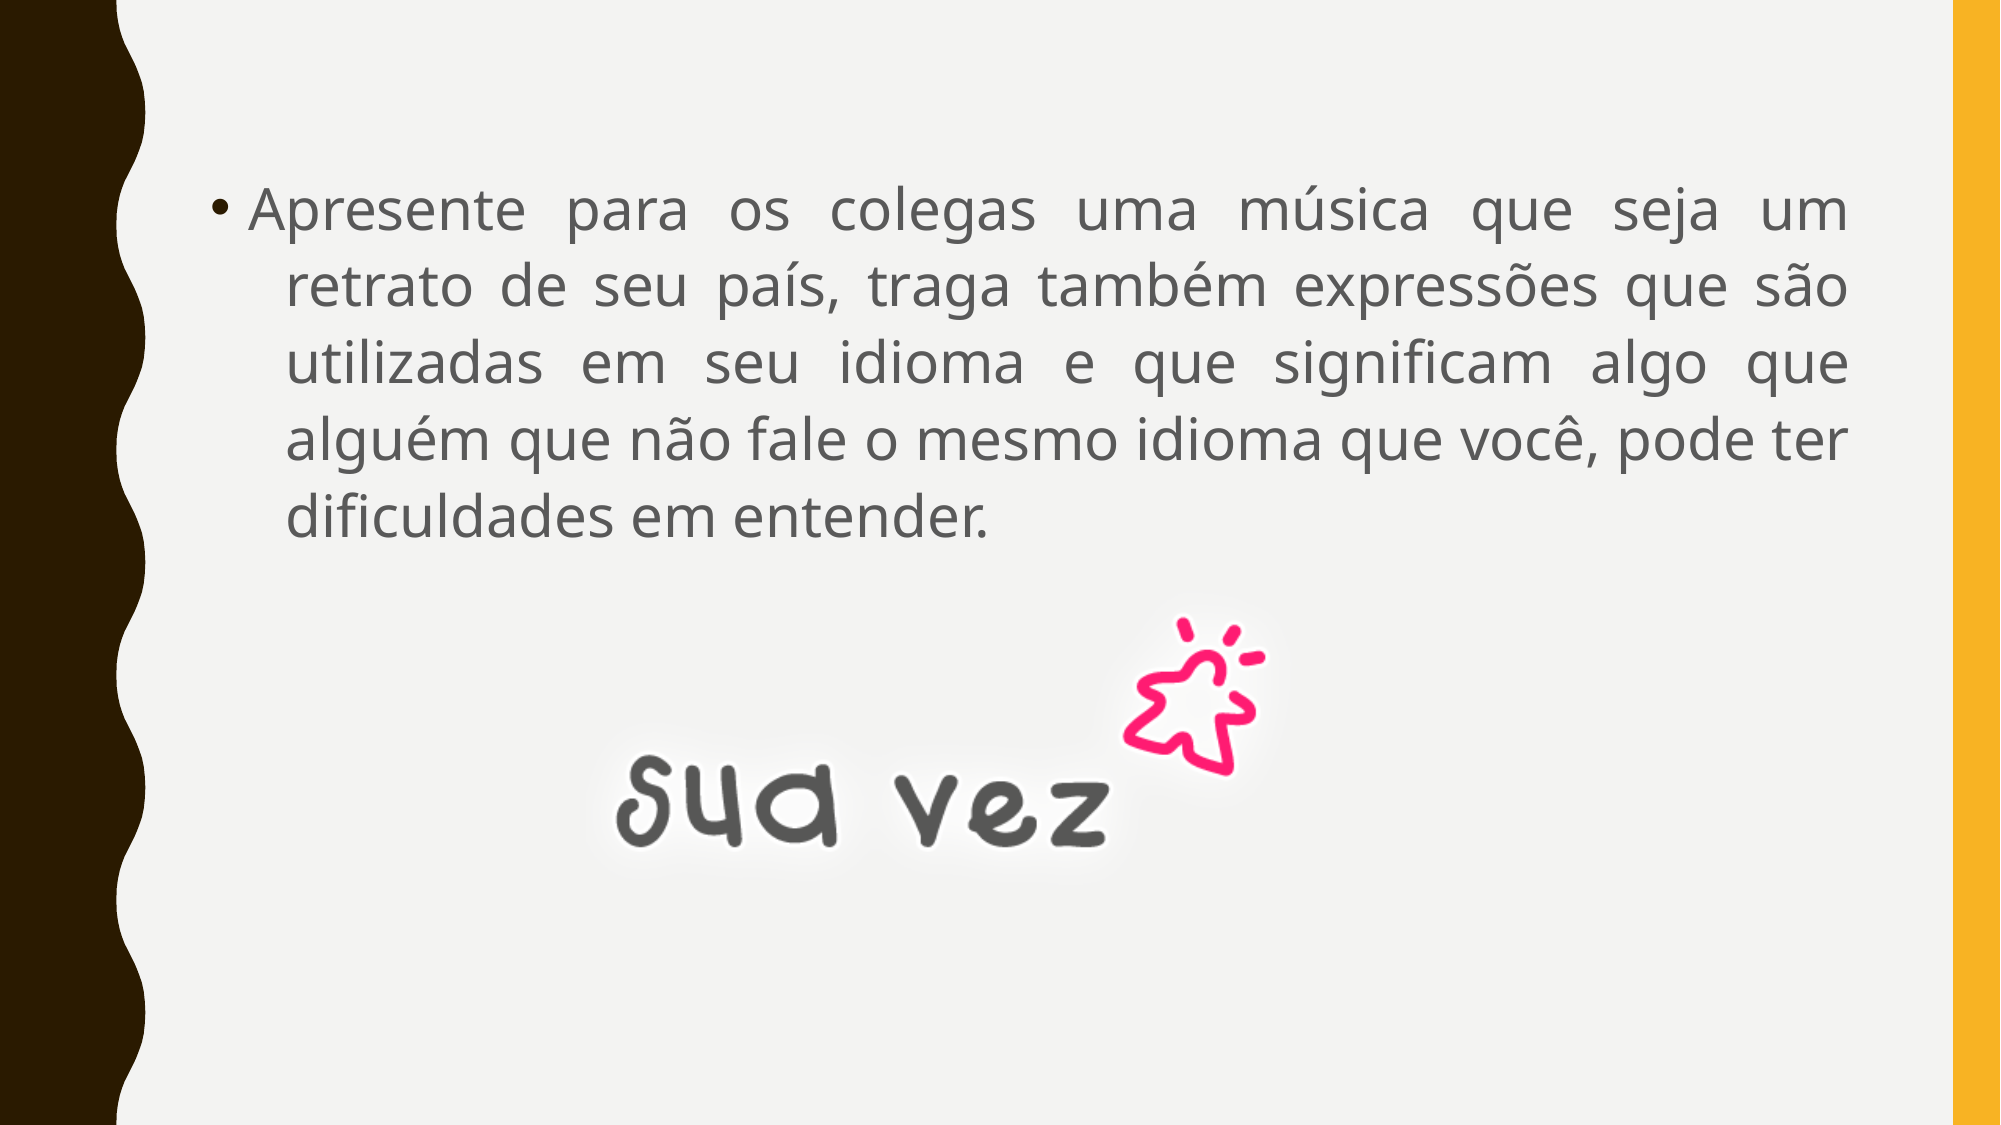

# Apresente para os colegas uma música que seja um retrato de seu país, traga também expressões que são utilizadas em seu idioma e que significam algo que alguém que não fale o mesmo idioma que você, pode ter dificuldades em entender.